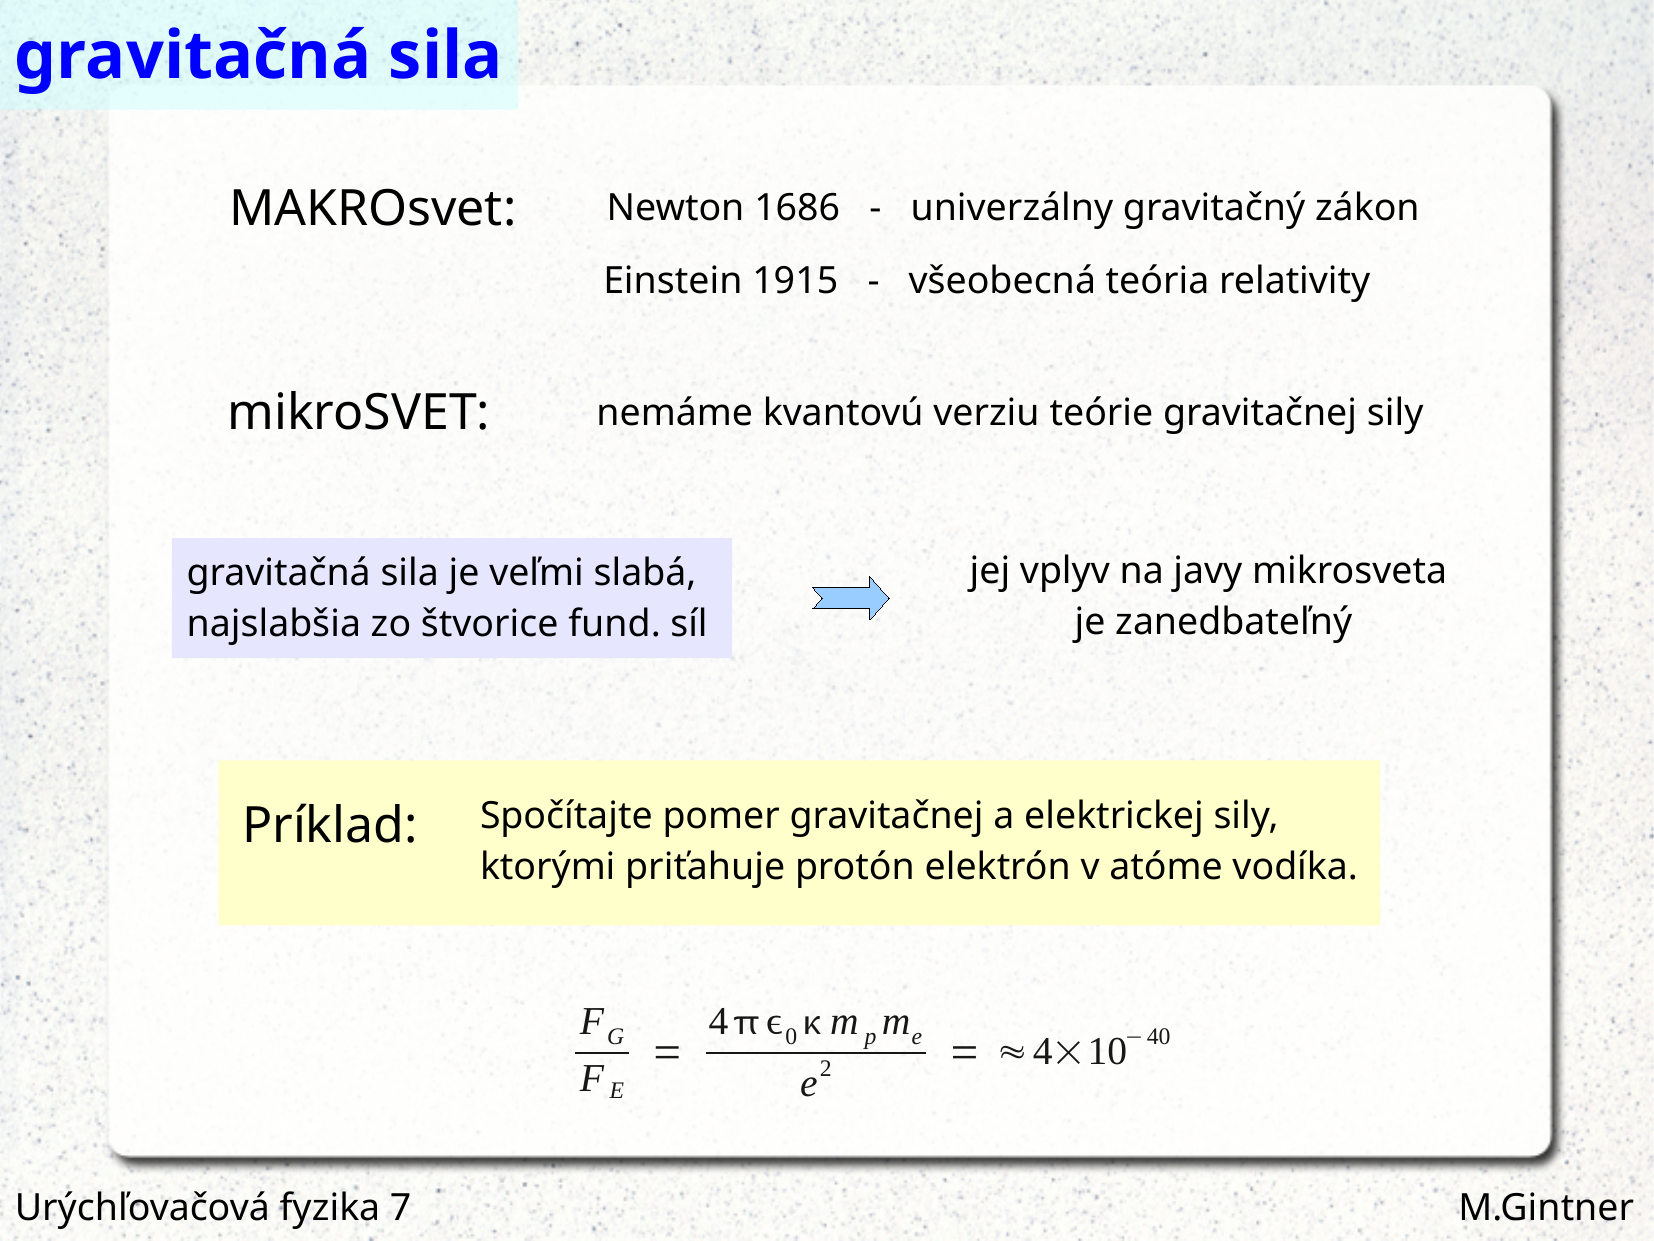

gravitačná sila
MAKROsvet:
Newton 1686 - univerzálny gravitačný zákon
Einstein 1915 - všeobecná teória relativity
mikroSVET:
nemáme kvantovú verziu teórie gravitačnej sily
jej vplyv na javy mikrosveta
je zanedbateľný
gravitačná sila je veľmi slabá,
najslabšia zo štvorice fund. síl
Príklad:
Spočítajte pomer gravitačnej a elektrickej sily,
ktorými priťahuje protón elektrón v atóme vodíka.
Urýchľovačová fyzika 7
M.Gintner